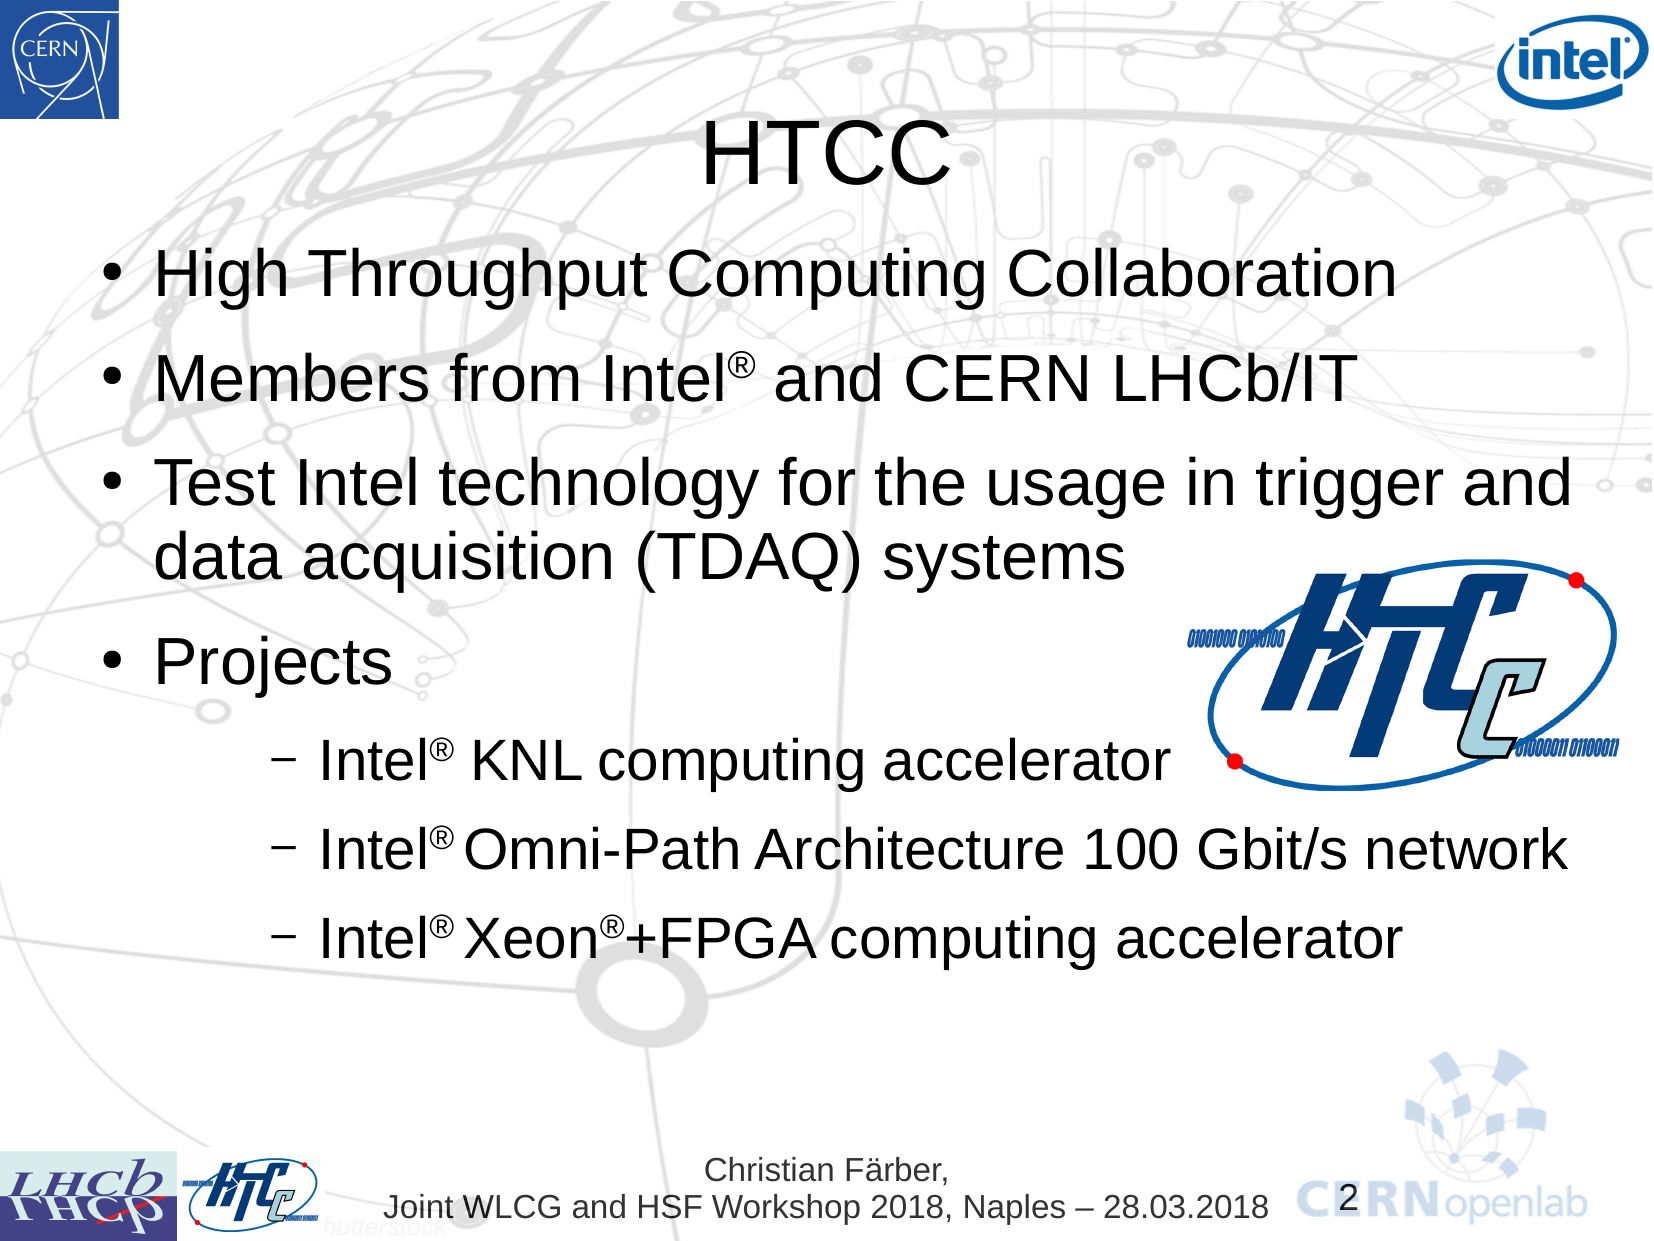

# HTCC
High Throughput Computing Collaboration
Members from Intel® and CERN LHCb/IT
Test Intel technology for the usage in trigger and data acquisition (TDAQ) systems
Projects
Intel® KNL computing accelerator
Intel® Omni-Path Architecture 100 Gbit/s network
Intel® Xeon®+FPGA computing accelerator